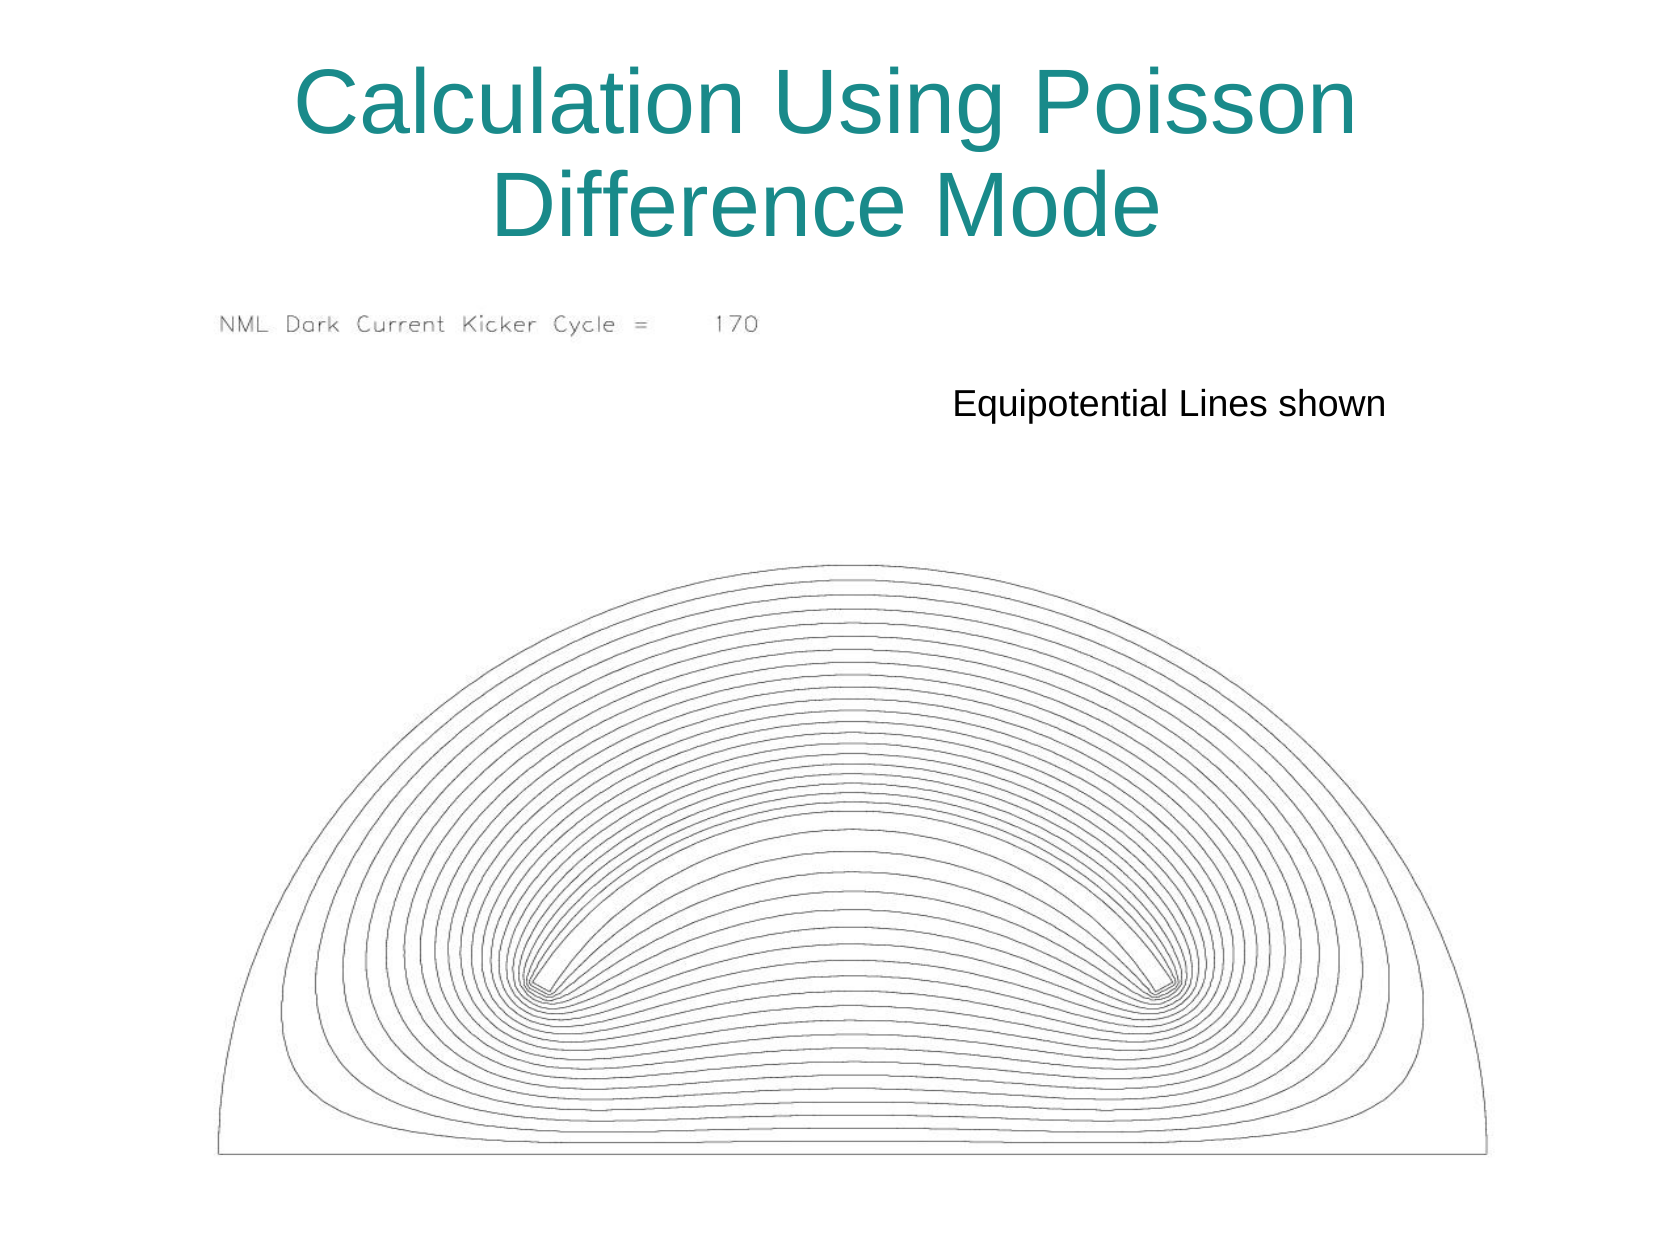

# Calculation Using Poisson Difference Mode
Equipotential Lines shown